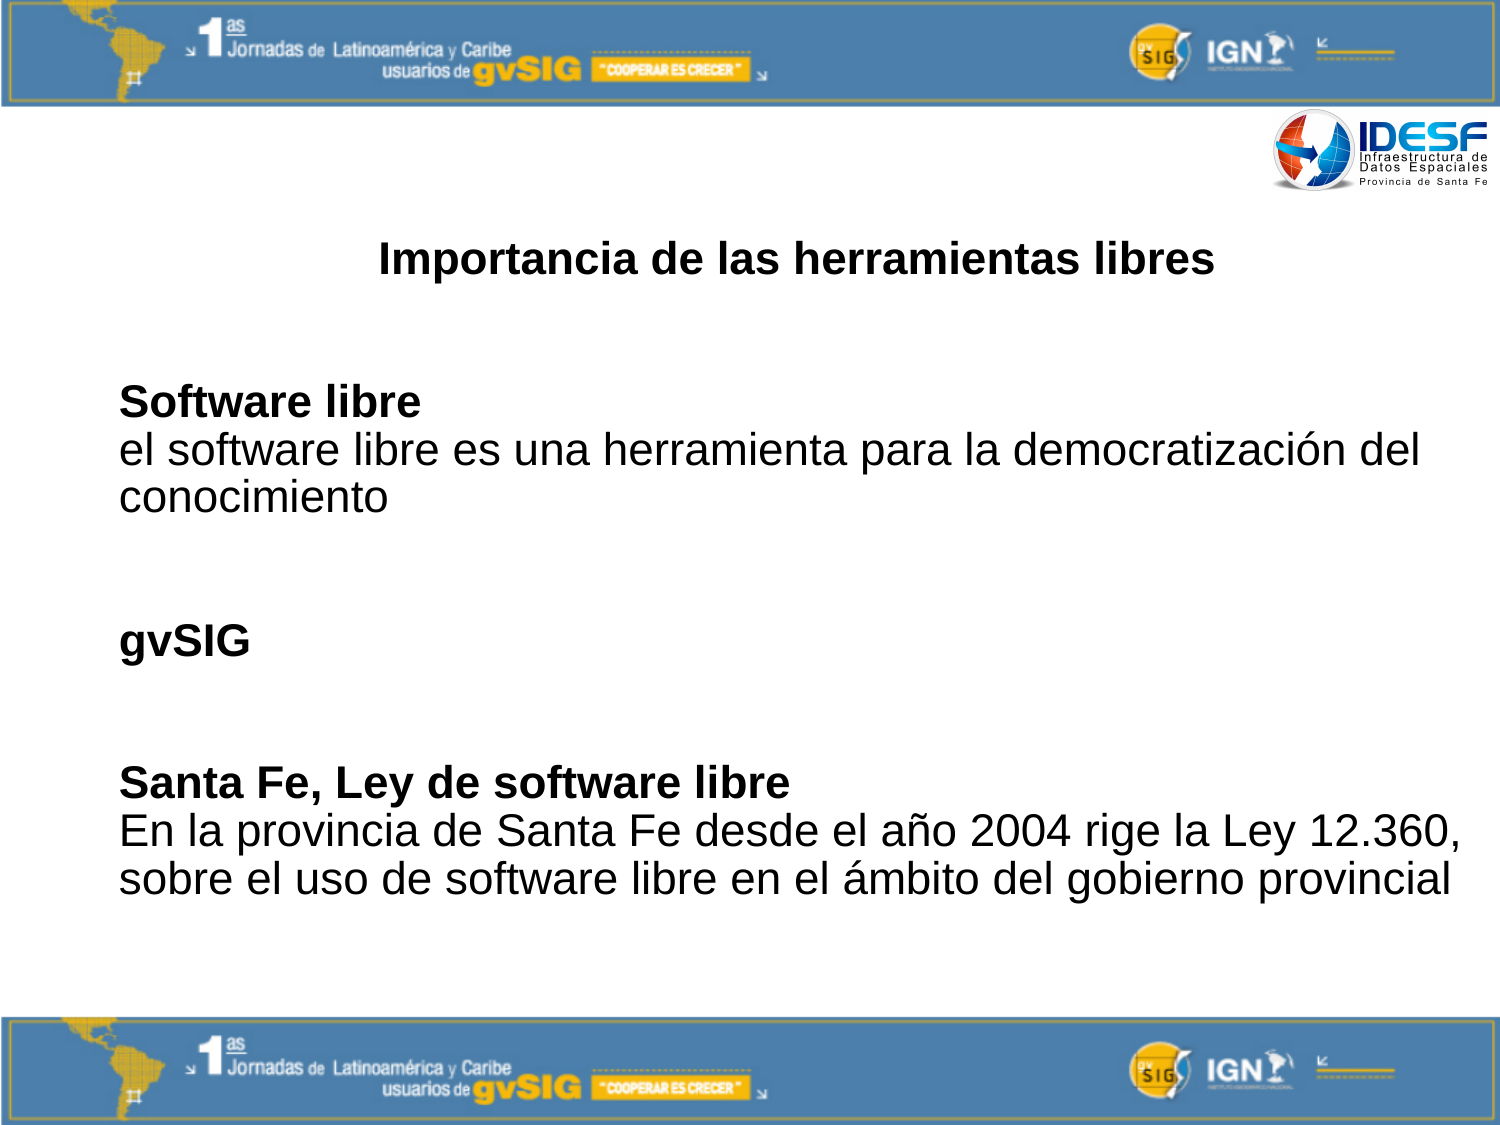

Importancia de las herramientas libres
Software libre
el software libre es una herramienta para la democratización del
conocimiento
gvSIG
Santa Fe, Ley de software libre
En la provincia de Santa Fe desde el año 2004 rige la Ley 12.360,
sobre el uso de software libre en el ámbito del gobierno provincial